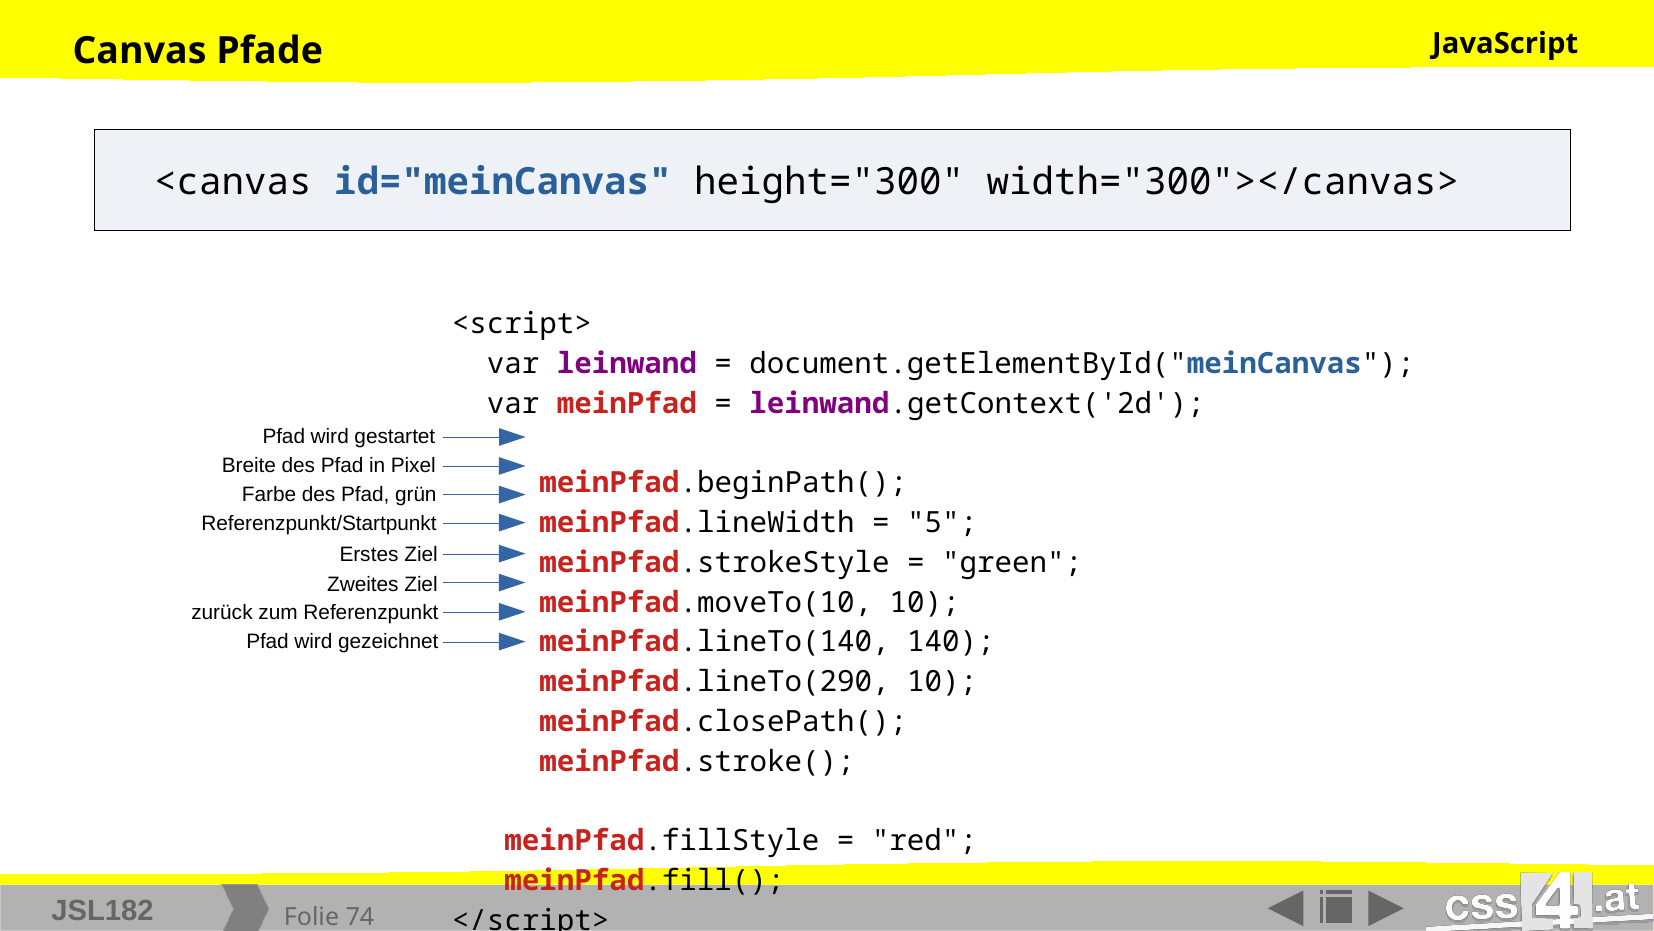

JavaScript
Canvas Pfade
 <canvas id="meinCanvas" height="300" width="300"></canvas>
<script>
 var leinwand = document.getElementById("meinCanvas");
 var meinPfad = leinwand.getContext('2d');
 meinPfad.beginPath();
 meinPfad.lineWidth = "5";
 meinPfad.strokeStyle = "green";
 meinPfad.moveTo(10, 10);
 meinPfad.lineTo(140, 140);
 meinPfad.lineTo(290, 10);
 meinPfad.closePath();
 meinPfad.stroke();
 meinPfad.fillStyle = "red";
 meinPfad.fill();
</script>
Pfad wird gestartet
Breite des Pfad in Pixel
Farbe des Pfad, grün
Referenzpunkt/Startpunkt
Erstes Ziel
Zweites Ziel
zurück zum Referenzpunkt
Pfad wird gezeichnet
JSL182
Folie